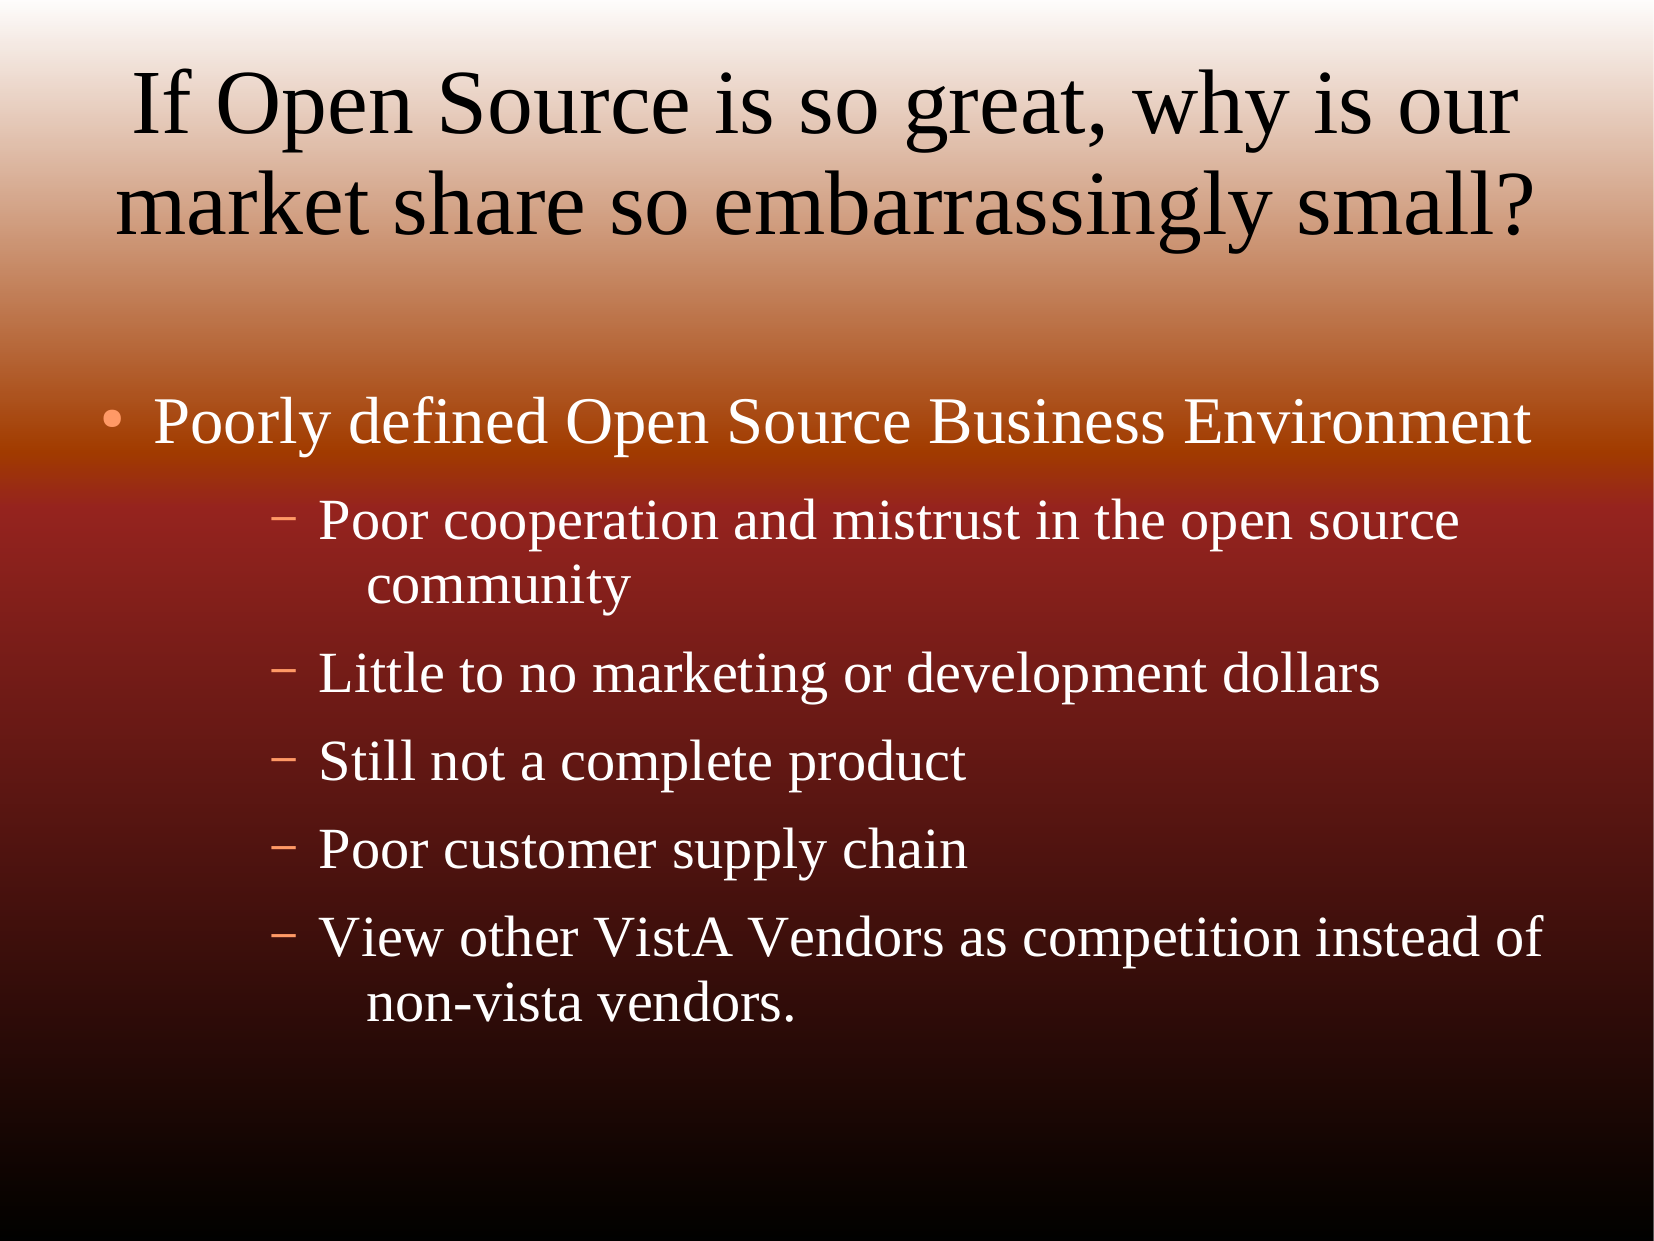

# If Open Source is so great, why is our market share so embarrassingly small?
Poorly defined Open Source Business Environment
Poor cooperation and mistrust in the open source community
Little to no marketing or development dollars
Still not a complete product
Poor customer supply chain
View other VistA Vendors as competition instead of non-vista vendors.